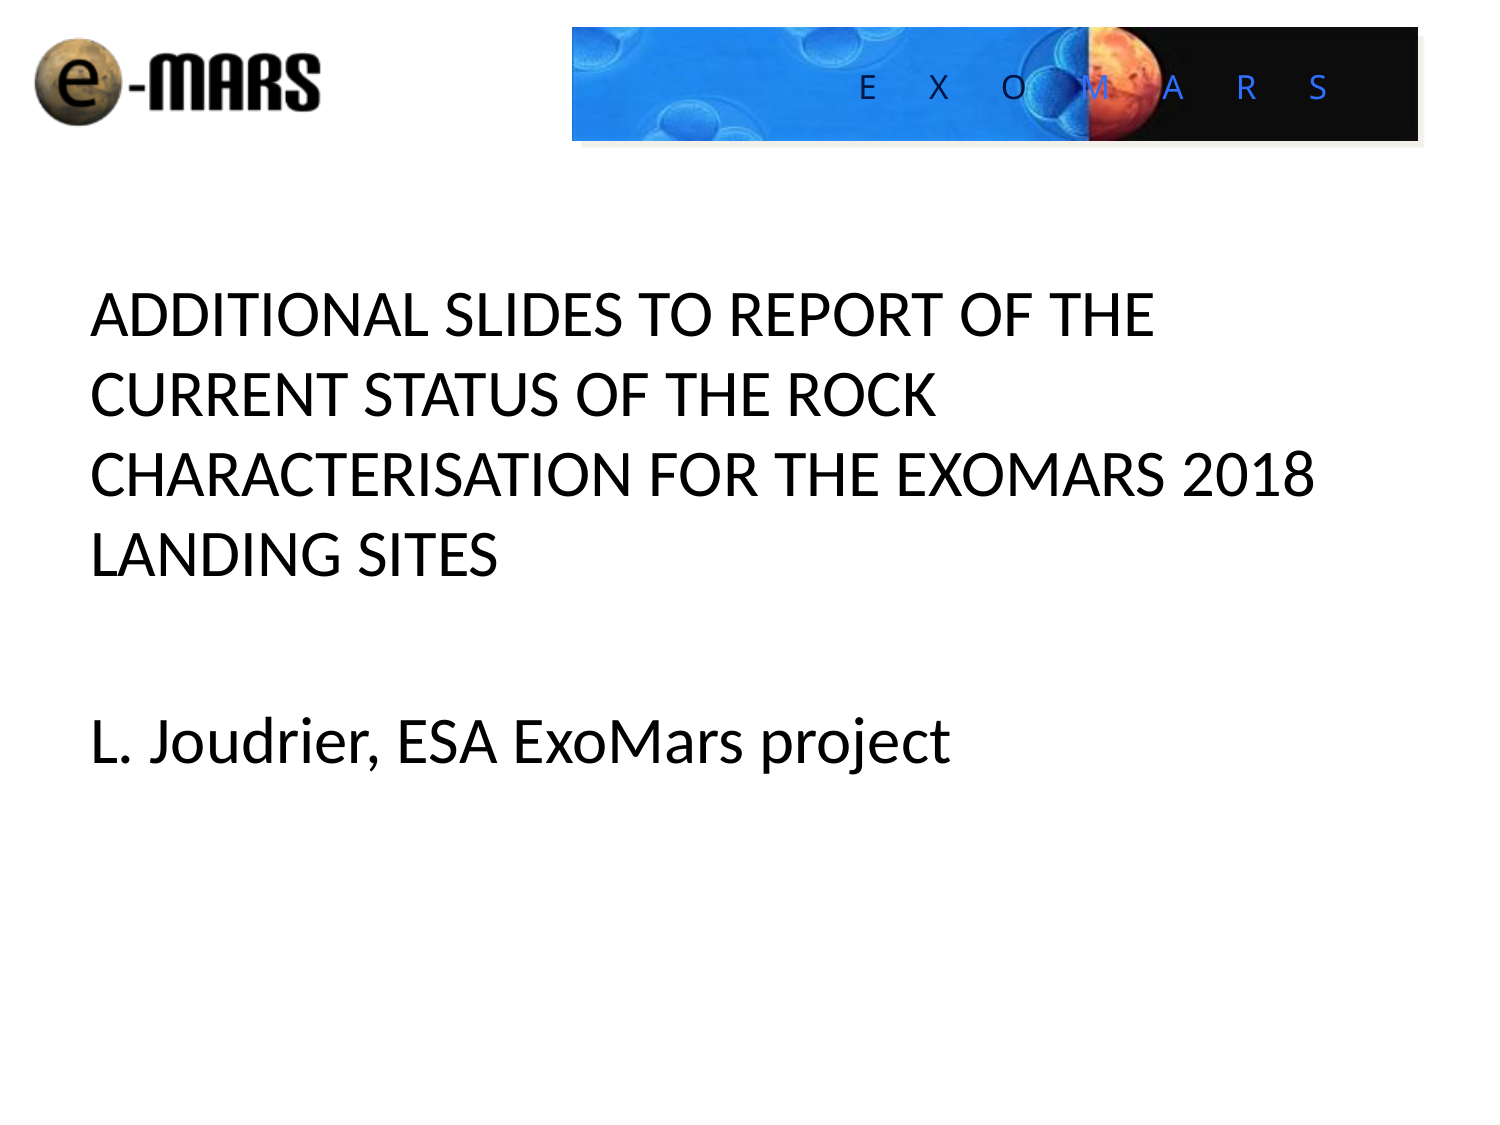

E X O M A R S
# ADDITIONAL SLIDES TO REPORT OF THE CURRENT STATUS OF THE ROCK CHARACTERISATION FOR THE EXOMARS 2018 LANDING SITES
L. Joudrier, ESA ExoMars project